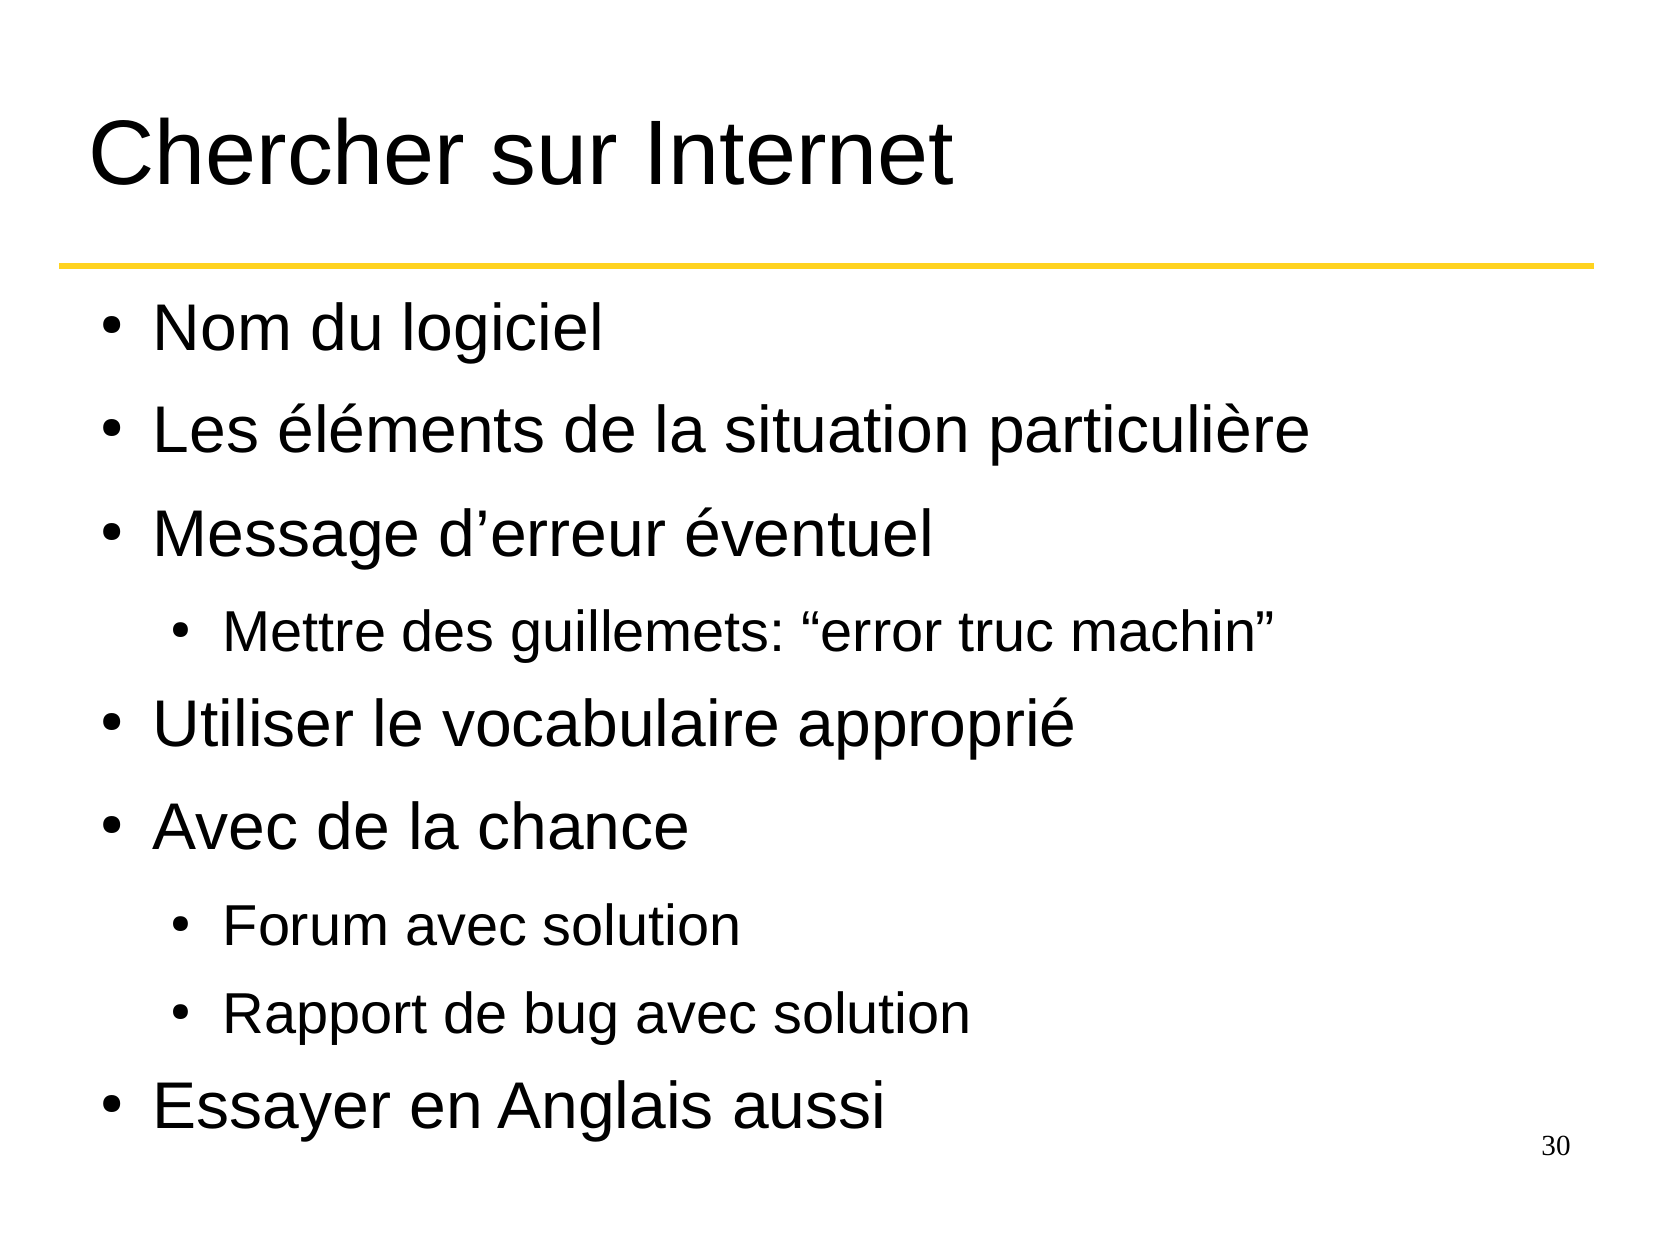

# Chercher sur Internet
Nom du logiciel
Les éléments de la situation particulière
Message d’erreur éventuel
Mettre des guillemets: “error truc machin”
Utiliser le vocabulaire approprié
Avec de la chance
Forum avec solution
Rapport de bug avec solution
Essayer en Anglais aussi
30